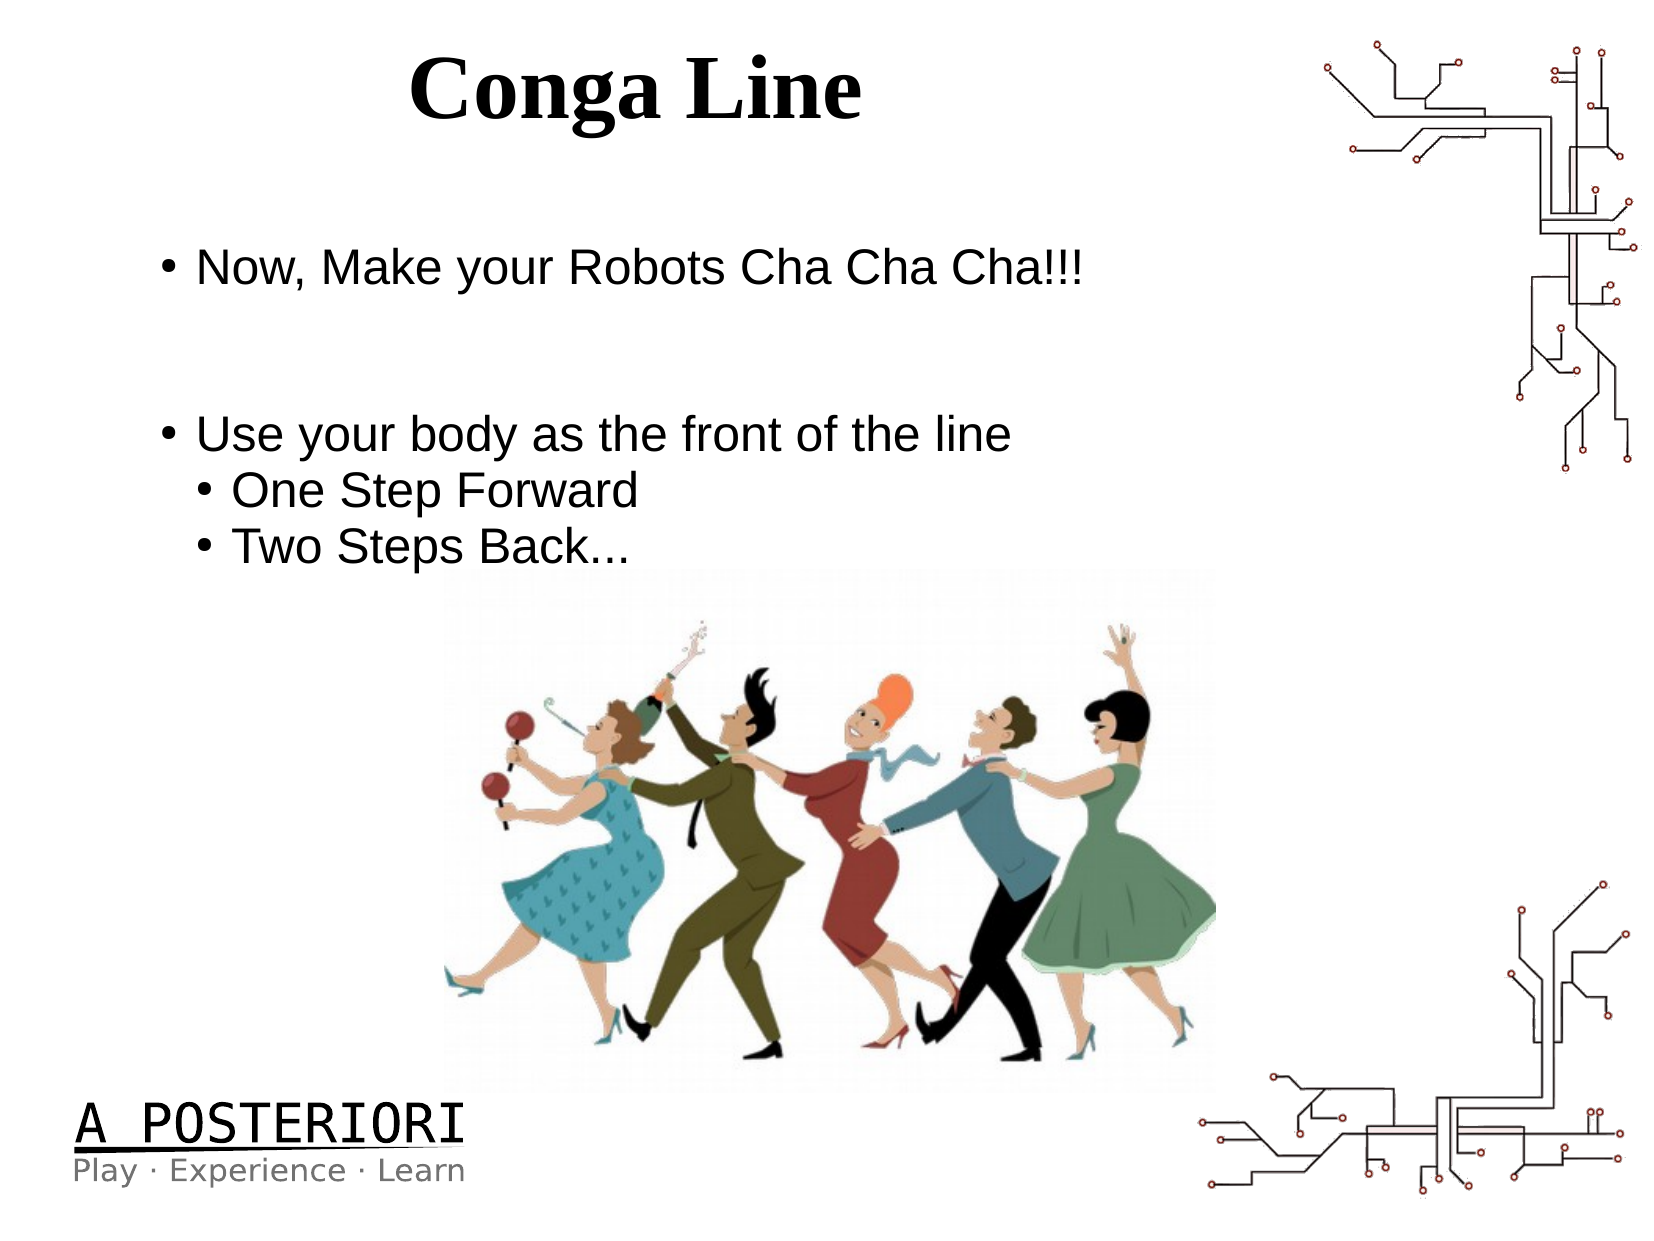

# Conga Line
Now, Make your Robots Cha Cha Cha!!!
Use your body as the front of the line
One Step Forward
Two Steps Back...